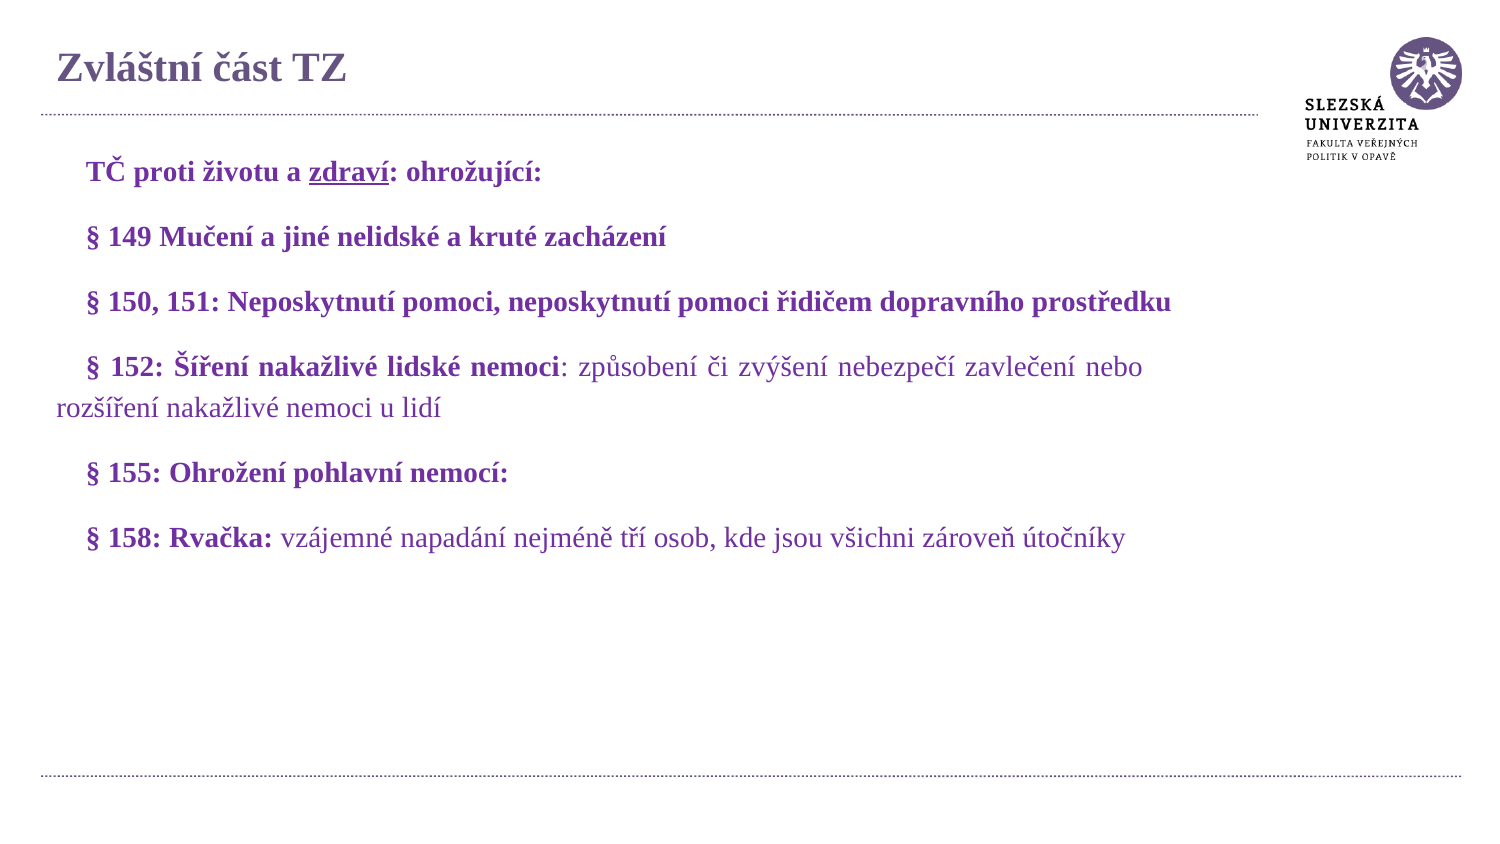

# Zvláštní část TZ
TČ proti životu a zdraví: ohrožující:
§ 149 Mučení a jiné nelidské a kruté zacházení
§ 150, 151: Neposkytnutí pomoci, neposkytnutí pomoci řidičem dopravního prostředku
§ 152: Šíření nakažlivé lidské nemoci: způsobení či zvýšení nebezpečí zavlečení nebo rozšíření nakažlivé nemoci u lidí
§ 155: Ohrožení pohlavní nemocí:
§ 158: Rvačka: vzájemné napadání nejméně tří osob, kde jsou všichni zároveň útočníky